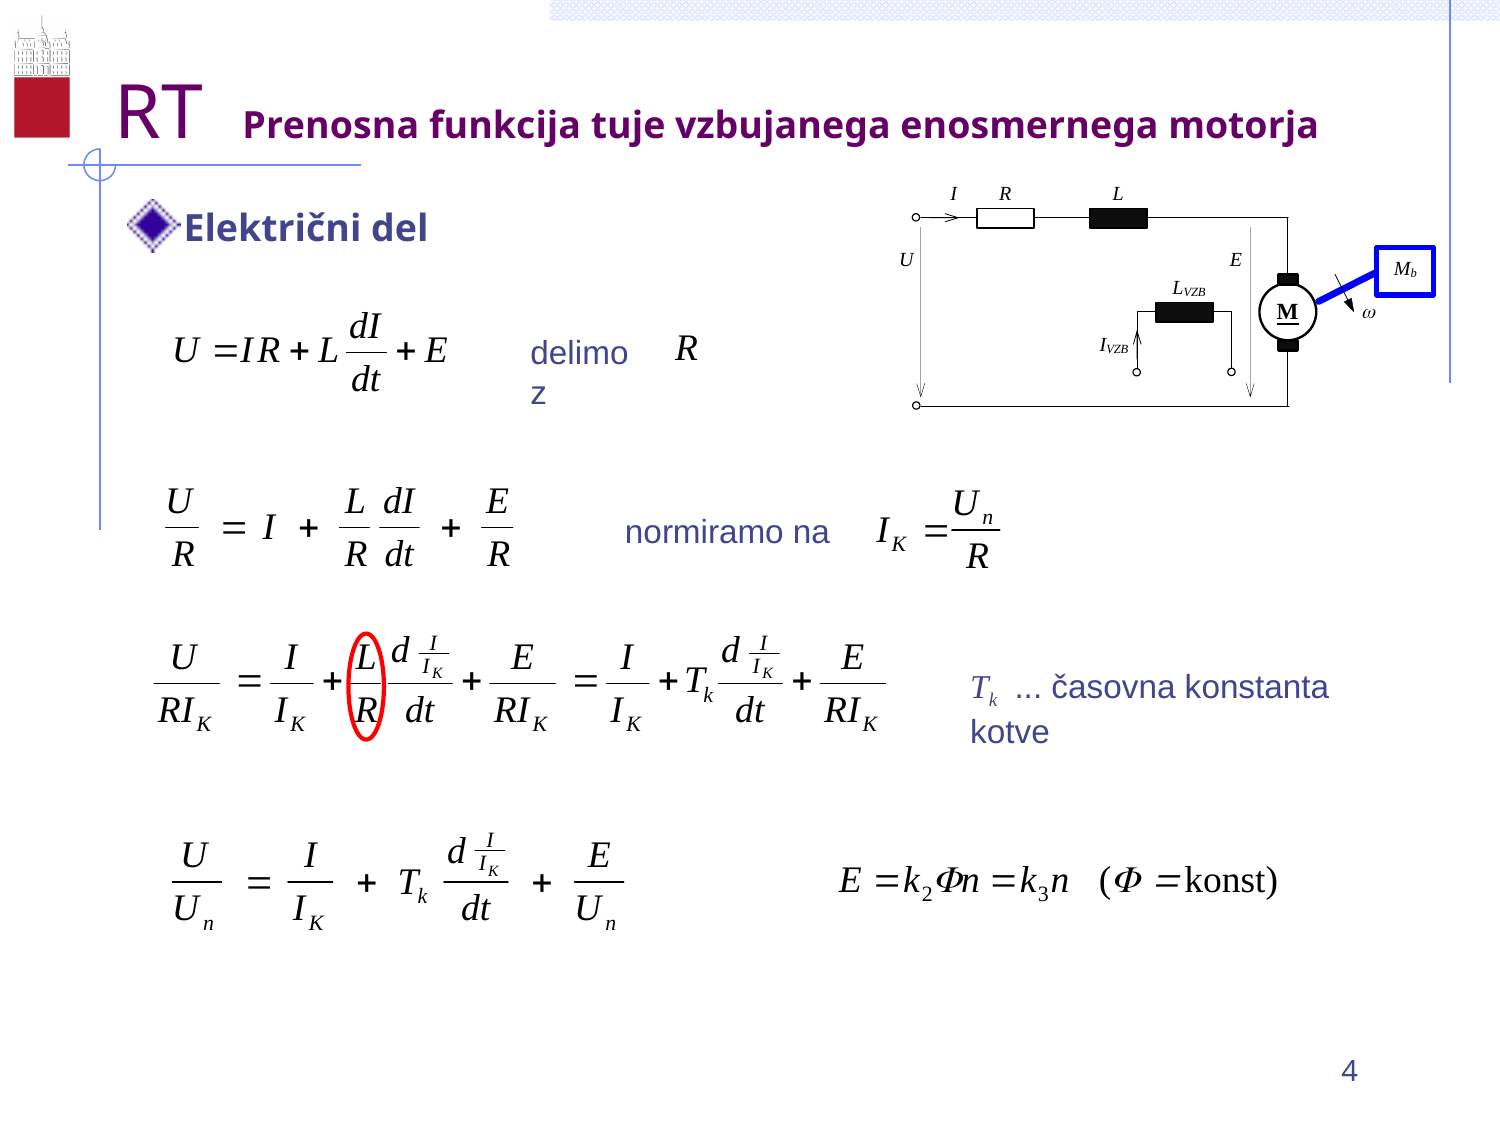

RT Prenosna funkcija tuje vzbujanega enosmernega motorja
# Električni del
delimo z
normiramo na
Tk ... časovna konstanta kotve